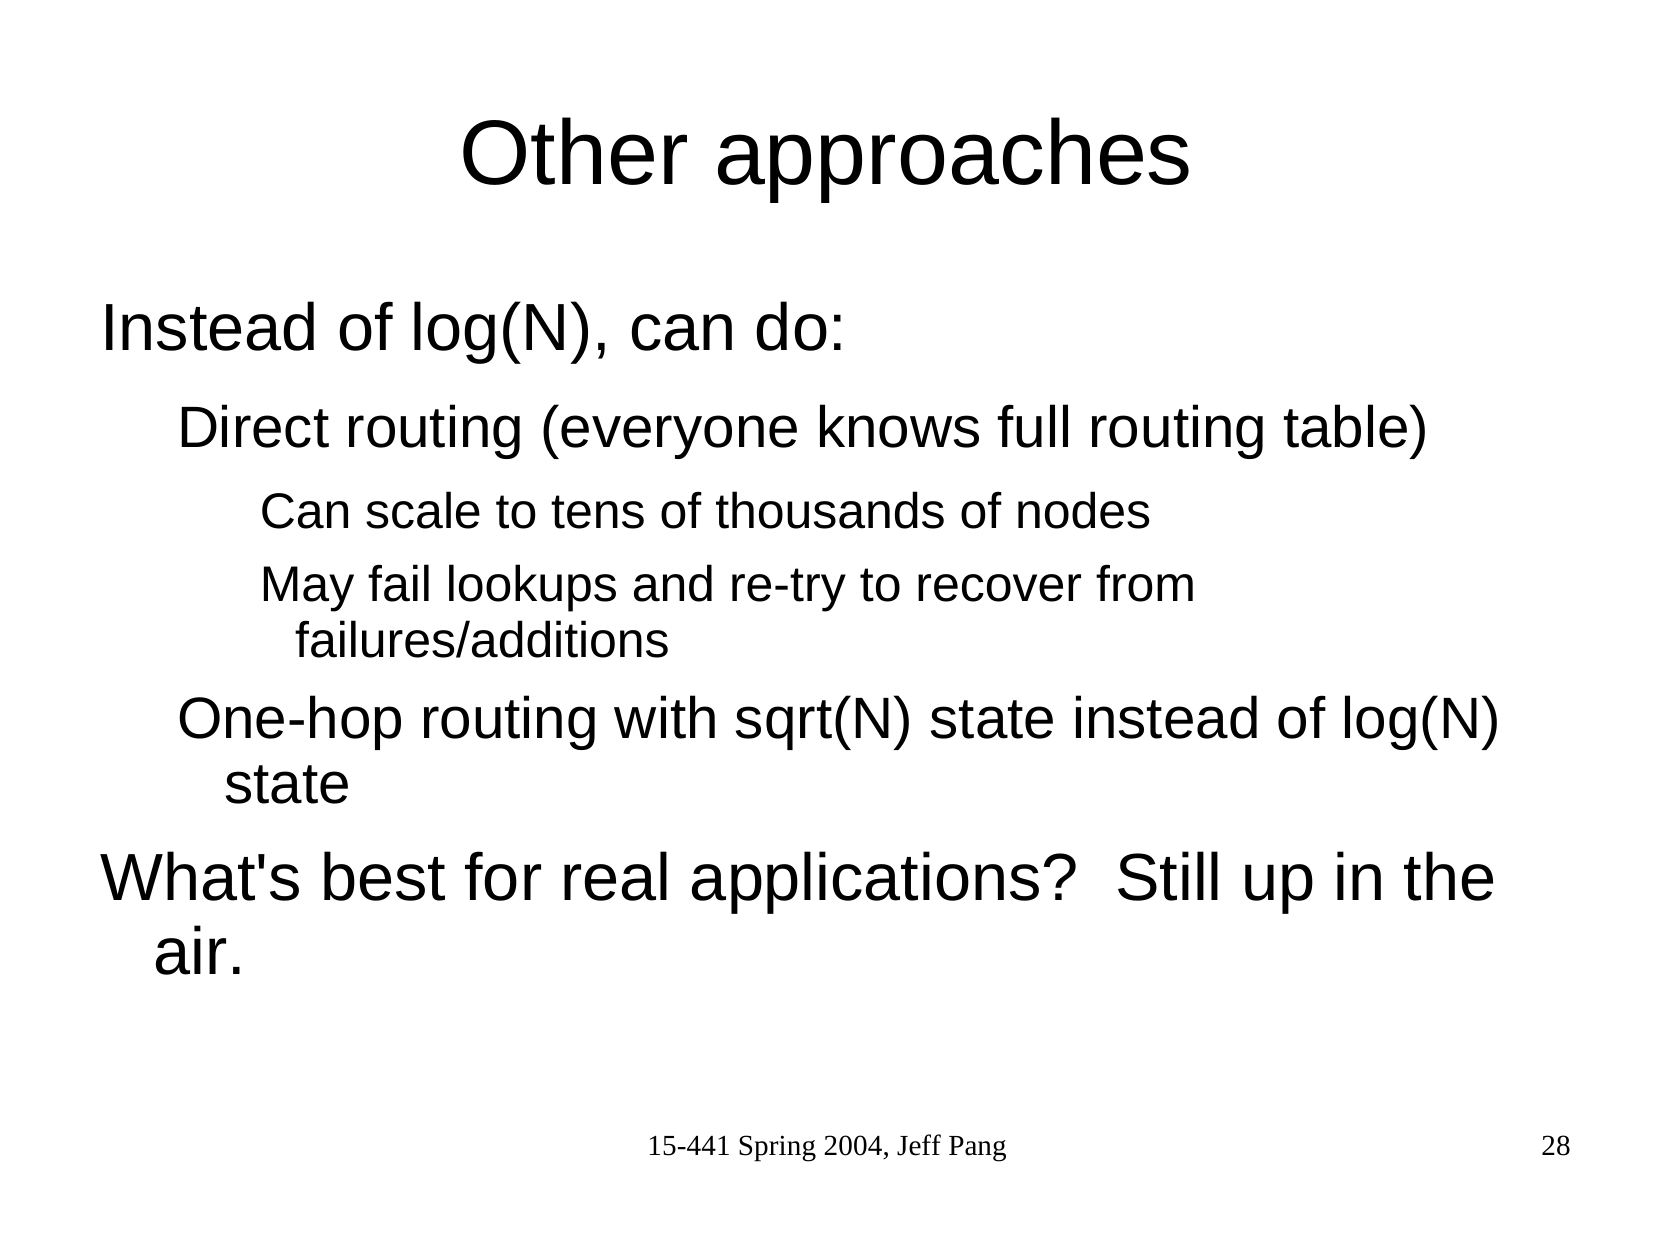

# Other approaches
Instead of log(N), can do:
Direct routing (everyone knows full routing table)
Can scale to tens of thousands of nodes
May fail lookups and re-try to recover from failures/additions
One-hop routing with sqrt(N) state instead of log(N) state
What's best for real applications? Still up in the air.
15-441 Spring 2004, Jeff Pang
28